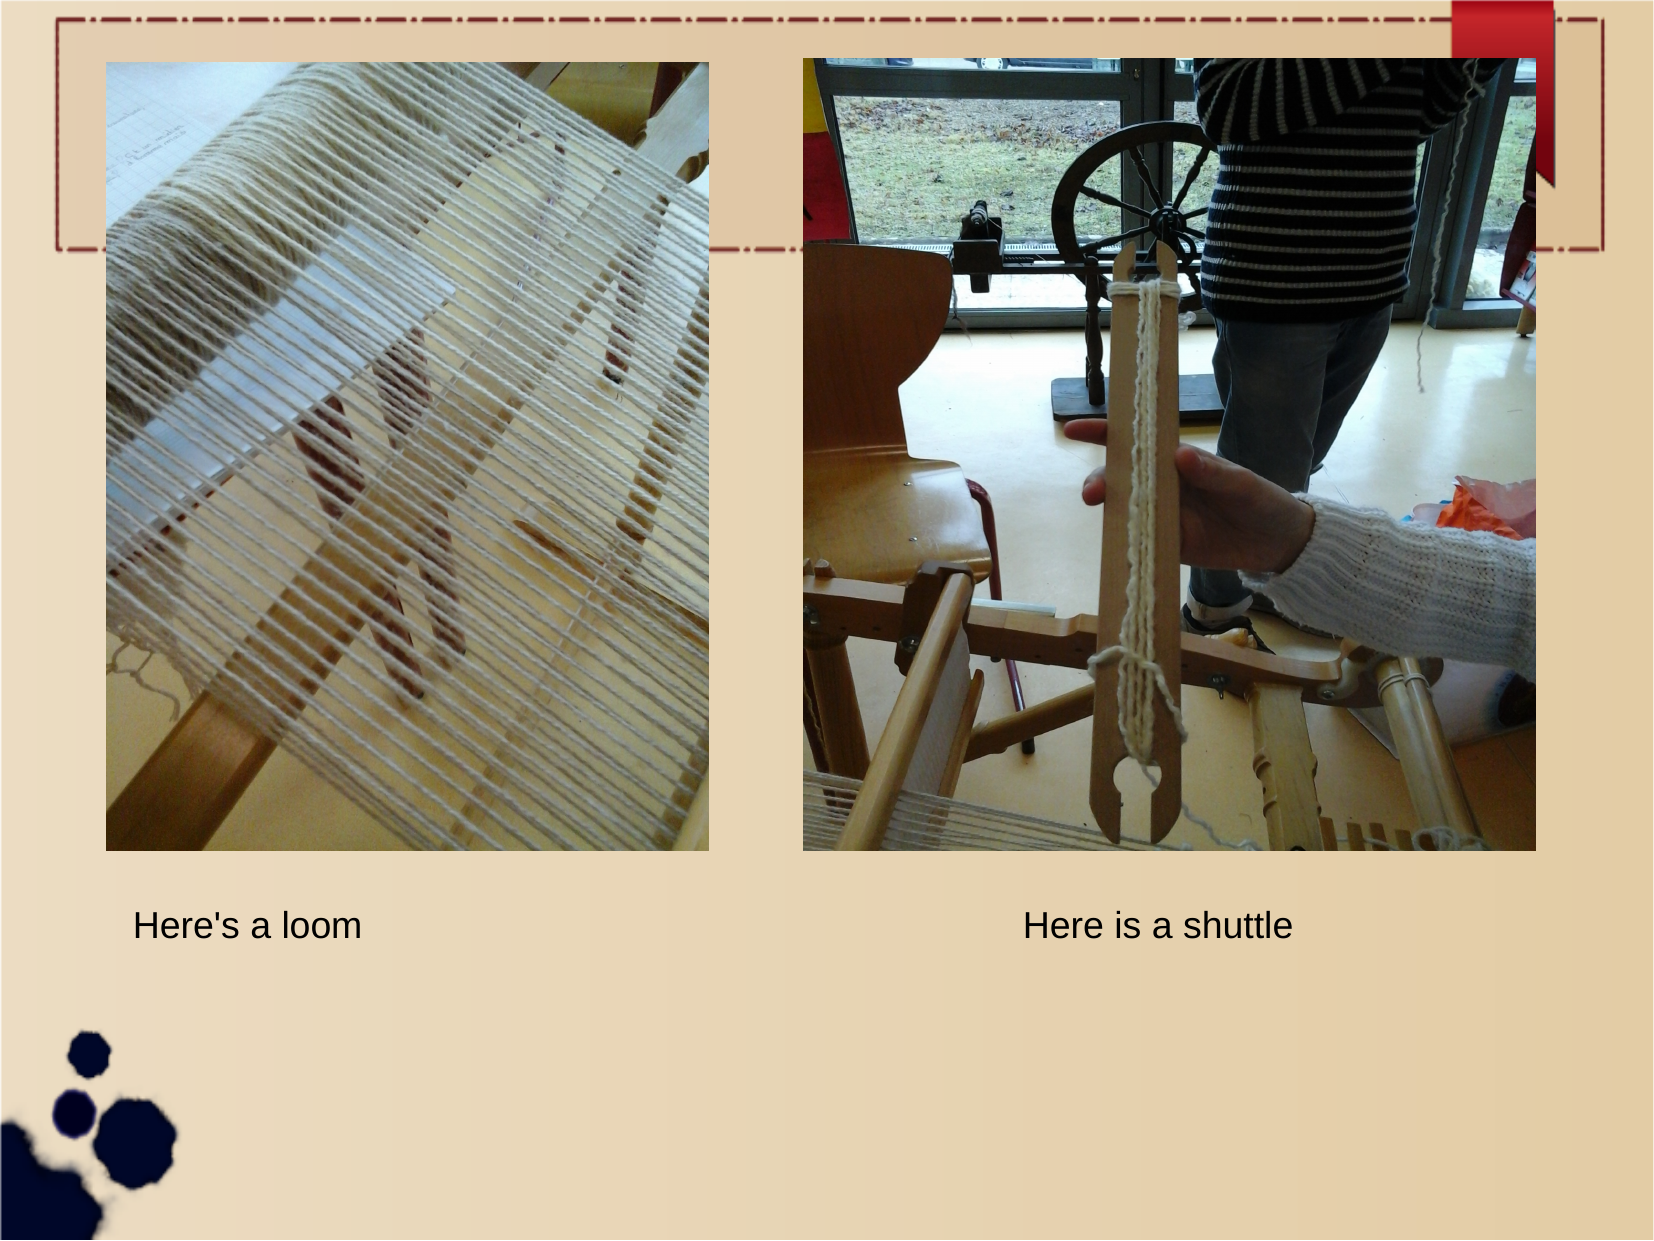

Here's a loom
Here is a shuttle